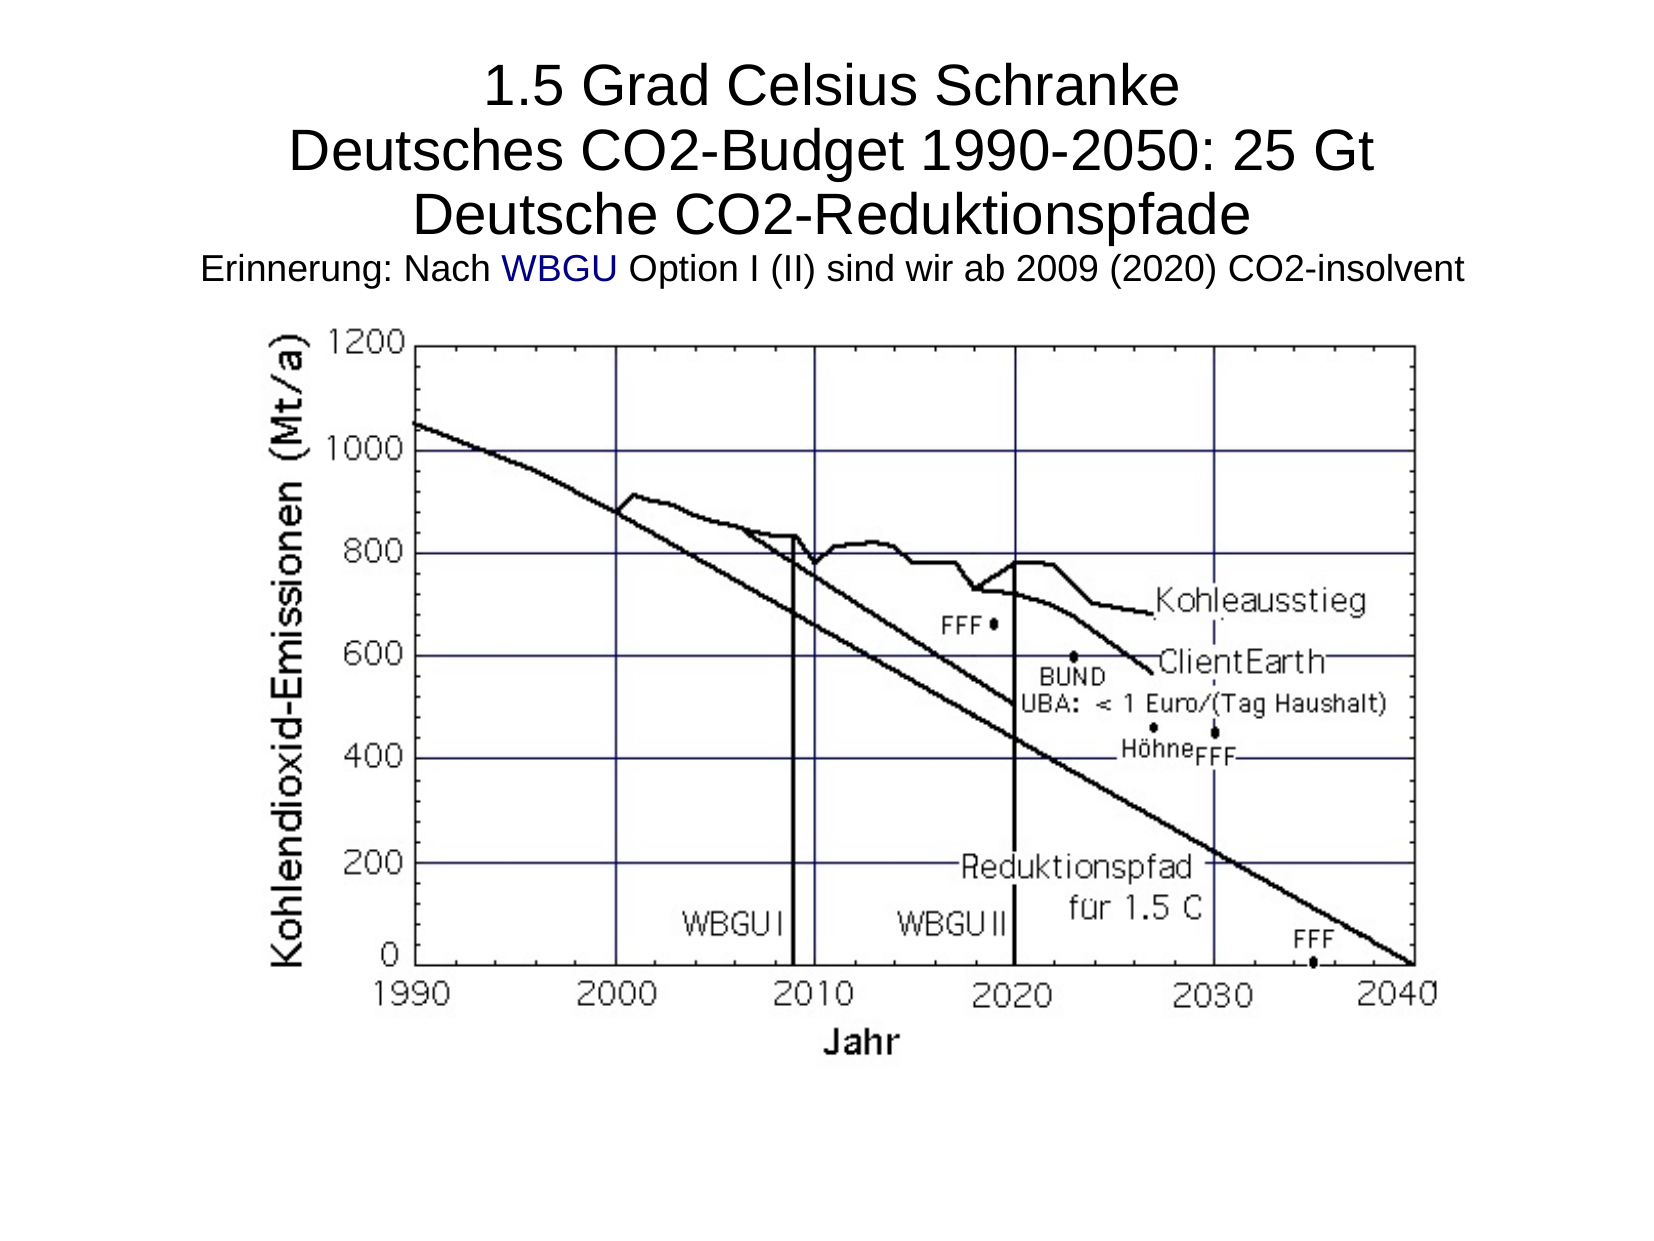

# 1.5 Grad Celsius Schranke Deutsches CO2-Budget 1990-2050: 25 Gt Deutsche CO2-Reduktionspfade Erinnerung: Nach WBGU Option I (II) sind wir ab 2009 (2020) CO2-insolvent